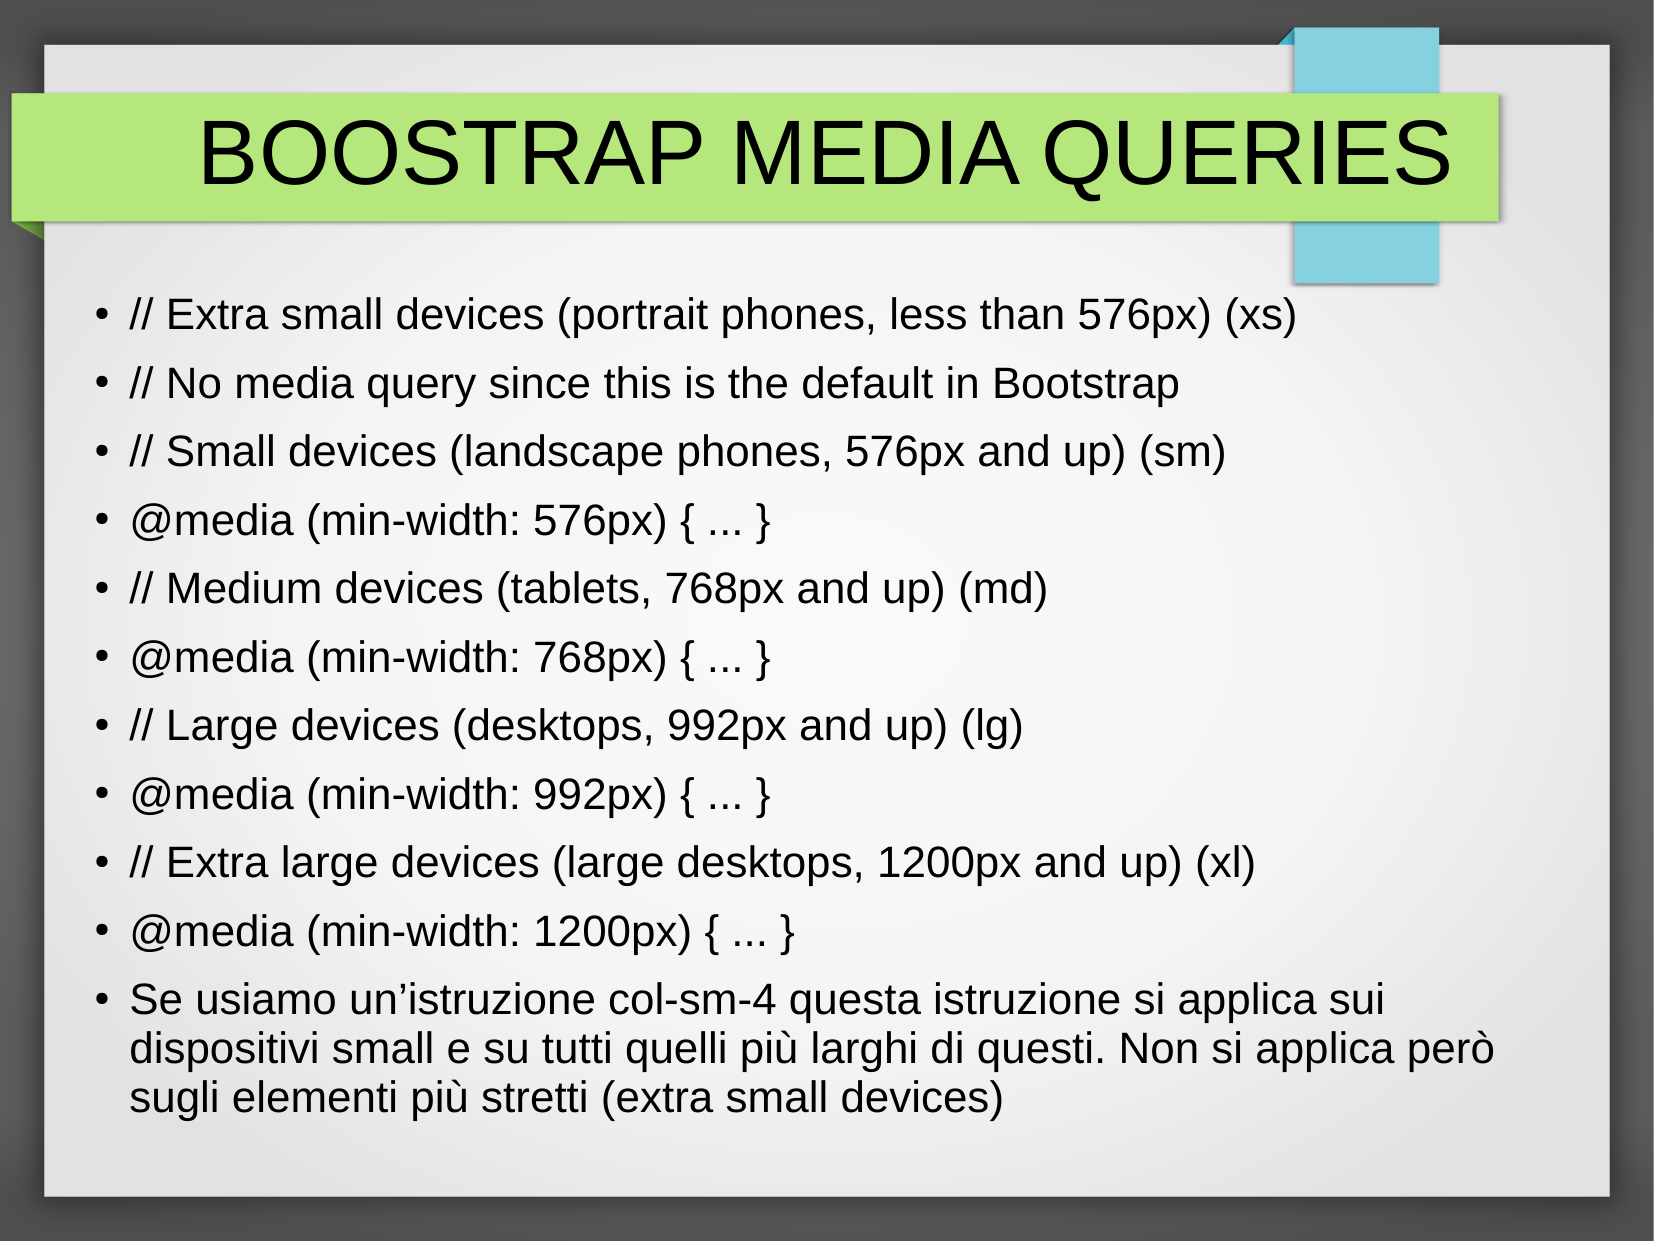

# BOOSTRAP MEDIA QUERIES
// Extra small devices (portrait phones, less than 576px) (xs)
// No media query since this is the default in Bootstrap
// Small devices (landscape phones, 576px and up) (sm)
@media (min-width: 576px) { ... }
// Medium devices (tablets, 768px and up) (md)
@media (min-width: 768px) { ... }
// Large devices (desktops, 992px and up) (lg)
@media (min-width: 992px) { ... }
// Extra large devices (large desktops, 1200px and up) (xl)
@media (min-width: 1200px) { ... }
Se usiamo un’istruzione col-sm-4 questa istruzione si applica sui dispositivi small e su tutti quelli più larghi di questi. Non si applica però sugli elementi più stretti (extra small devices)